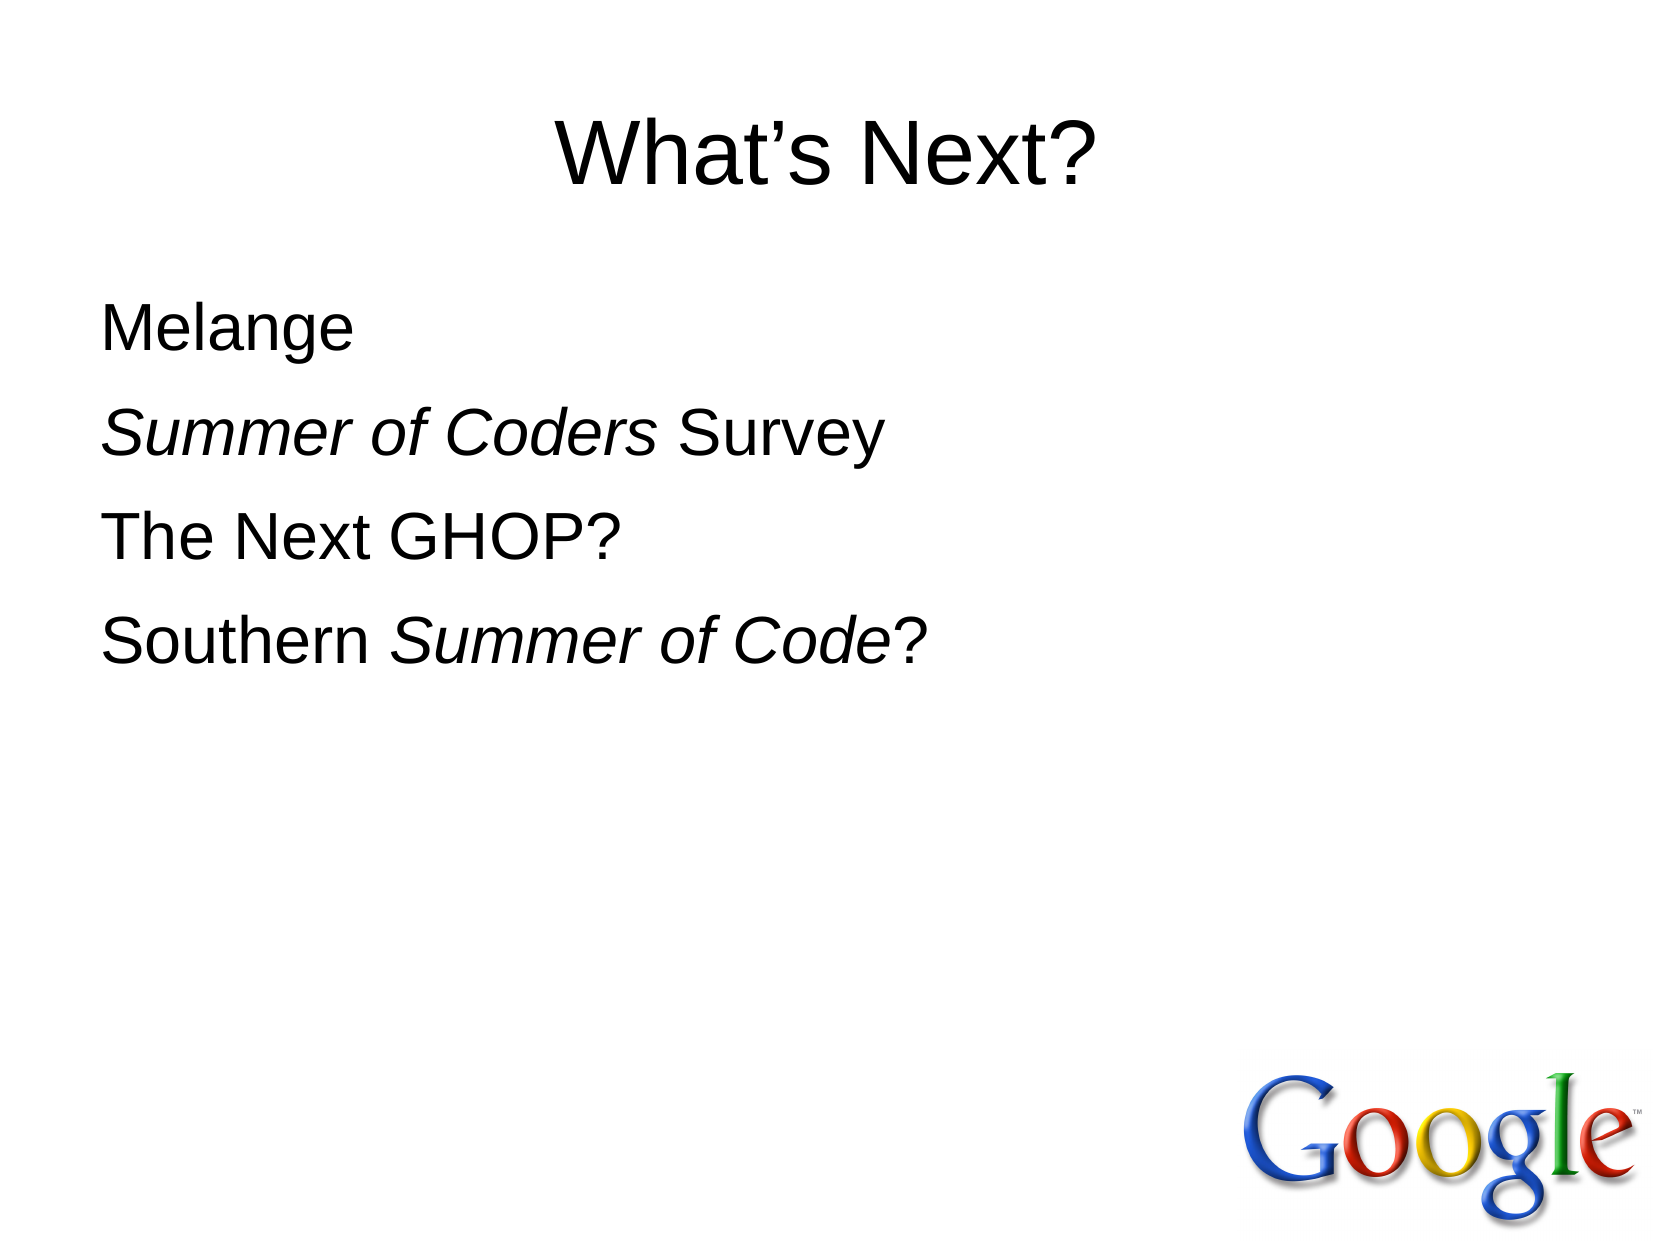

# What’s Next?
Melange
Summer of Coders Survey
The Next GHOP?
Southern Summer of Code?